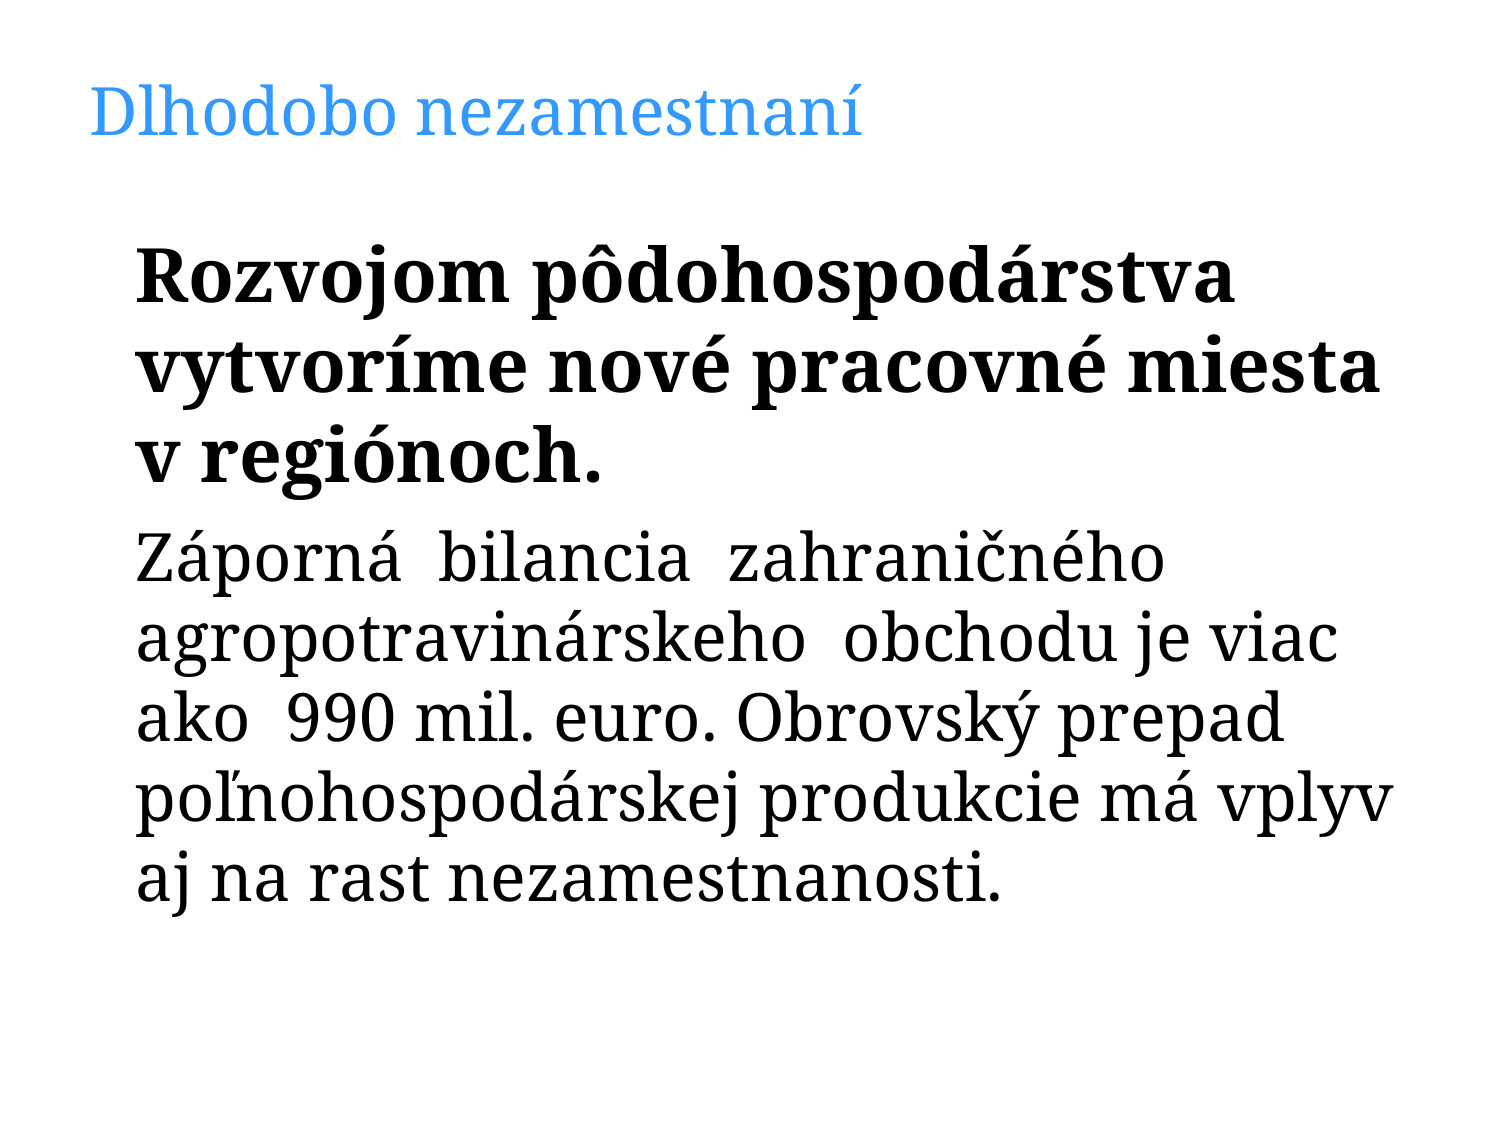

# Dlhodobo nezamestnaní
	Rozvojom pôdohospodárstva vytvoríme nové pracovné miesta v regiónoch.
	Záporná bilancia zahraničného agropotravinárskeho obchodu je viac ako 990 mil. euro. Obrovský prepad poľnohospodárskej produkcie má vplyv aj na rast nezamestnanosti.